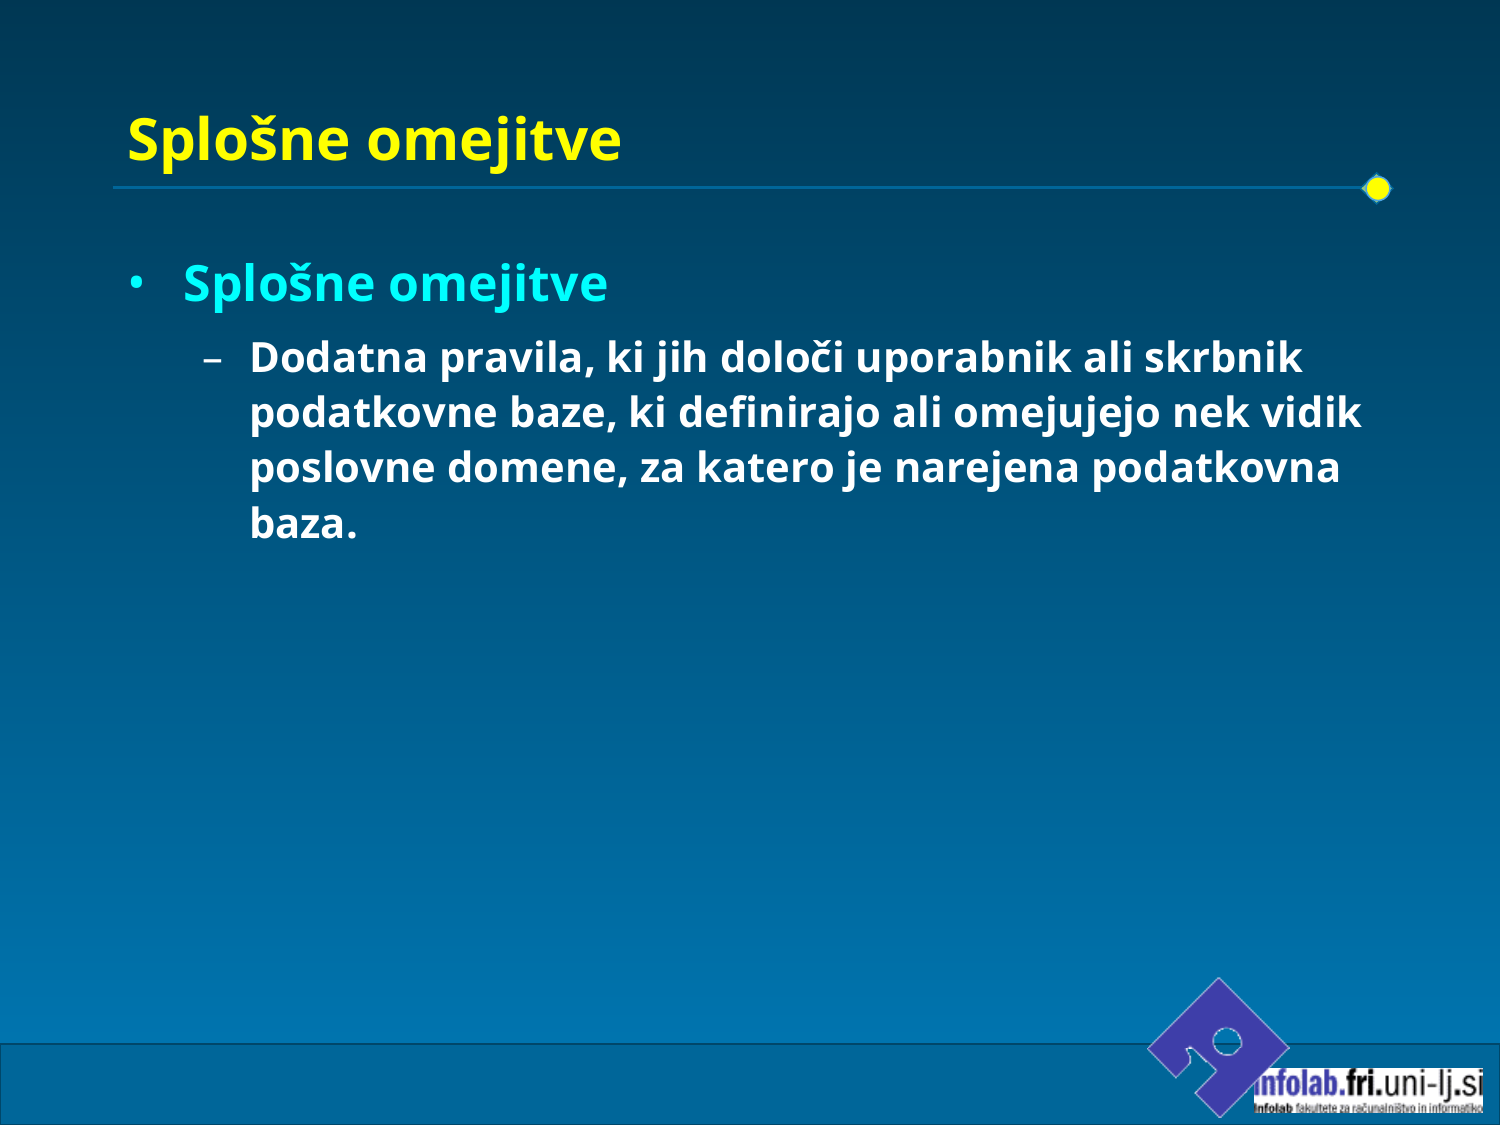

# Splošne omejitve
Splošne omejitve
Dodatna pravila, ki jih določi uporabnik ali skrbnik podatkovne baze, ki definirajo ali omejujejo nek vidik poslovne domene, za katero je narejena podatkovna baza.